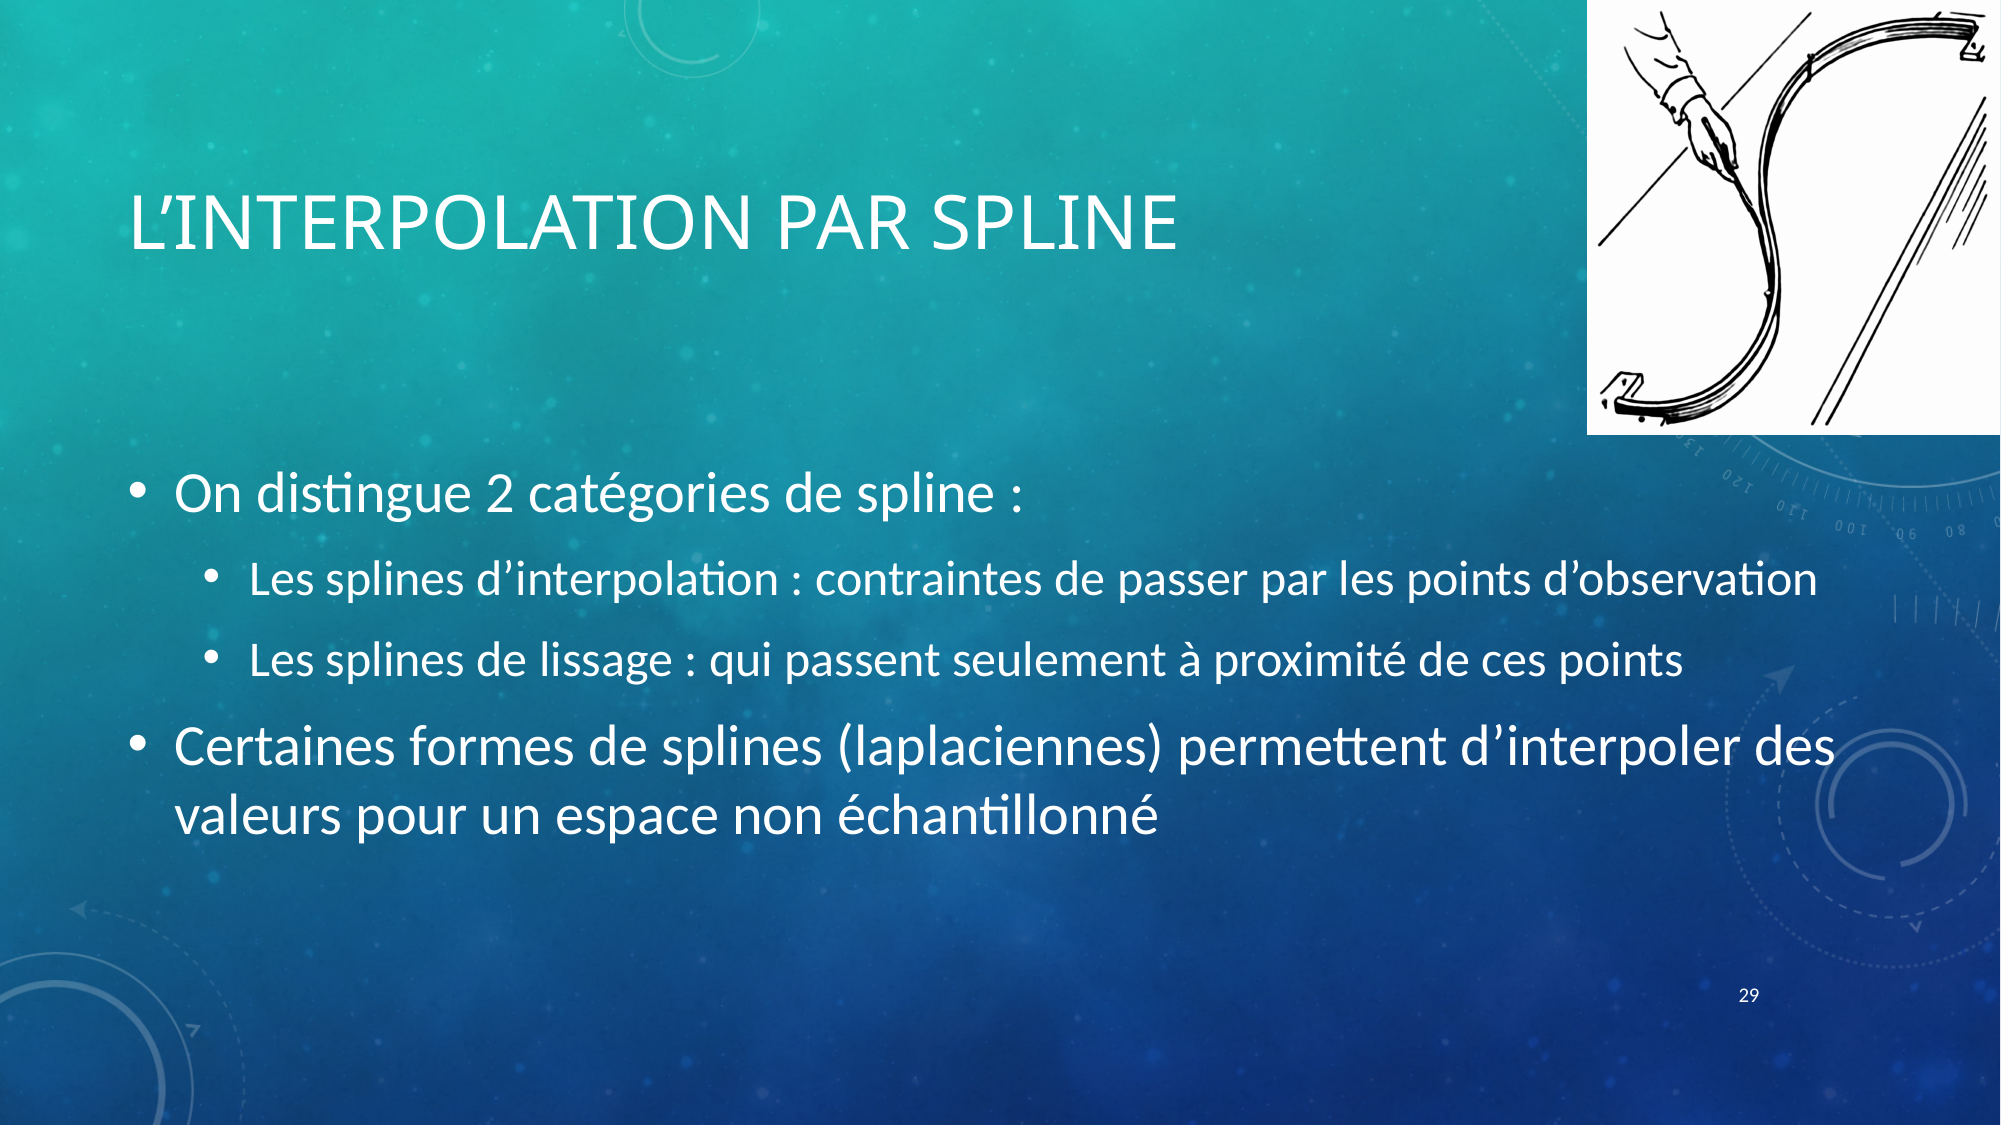

# L’interpolation par spline
On distingue 2 catégories de spline :
Les splines d’interpolation : contraintes de passer par les points d’observation
Les splines de lissage : qui passent seulement à proximité de ces points
Certaines formes de splines (laplaciennes) permettent d’interpoler des valeurs pour un espace non échantillonné